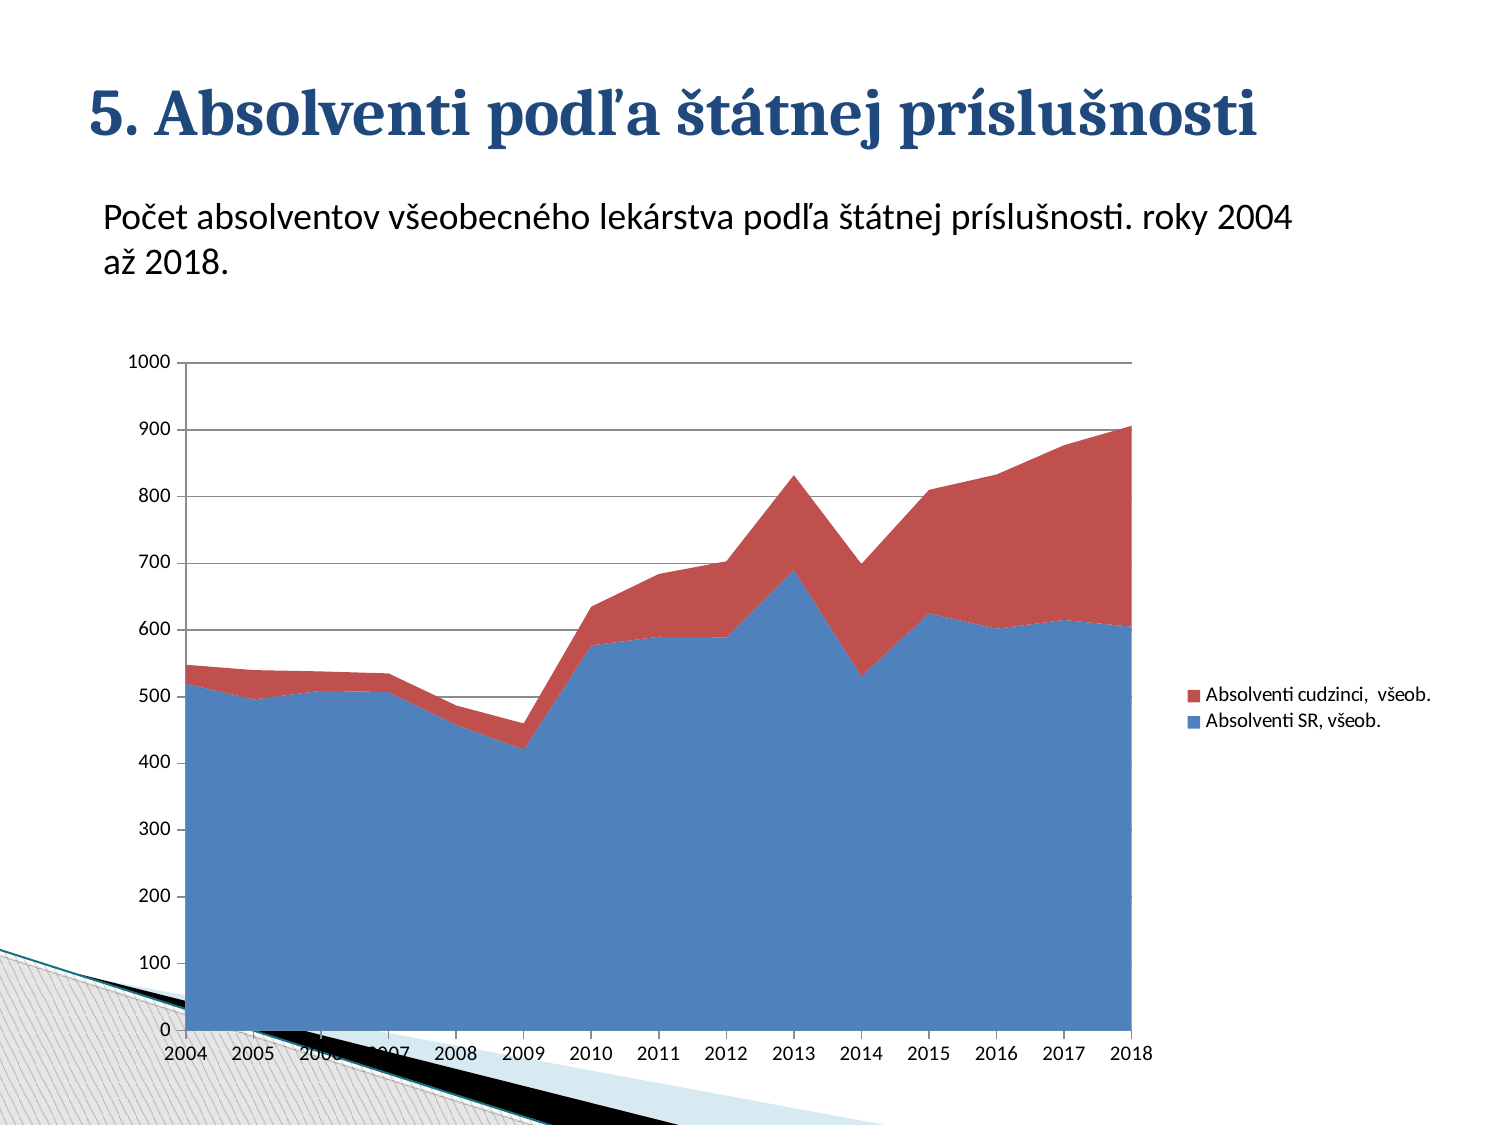

# 5. Absolventi podľa štátnej príslušnosti
Počet absolventov všeobecného lekárstva podľa štátnej príslušnosti. roky 2004 až 2018.
### Chart
| Category | Absolventi SR, všeob. | Absolventi cudzinci, všeob. |
|---|---|---|
| 2004 | 520.0 | 28.0 |
| 2005 | 496.0 | 44.0 |
| 2006 | 509.0 | 29.0 |
| 2007 | 507.0 | 28.0 |
| 2008 | 458.0 | 29.0 |
| 2009 | 421.0 | 39.0 |
| 2010 | 577.0 | 58.0 |
| 2011 | 590.0 | 94.0 |
| 2012 | 589.0 | 114.0 |
| 2013 | 690.0 | 142.0 |
| 2014 | 531.0 | 168.0 |
| 2015 | 625.0 | 185.0 |
| 2016 | 602.0 | 231.0 |
| 2017 | 615.0 | 262.0 |
| 2018 | 605.0 | 301.0 |